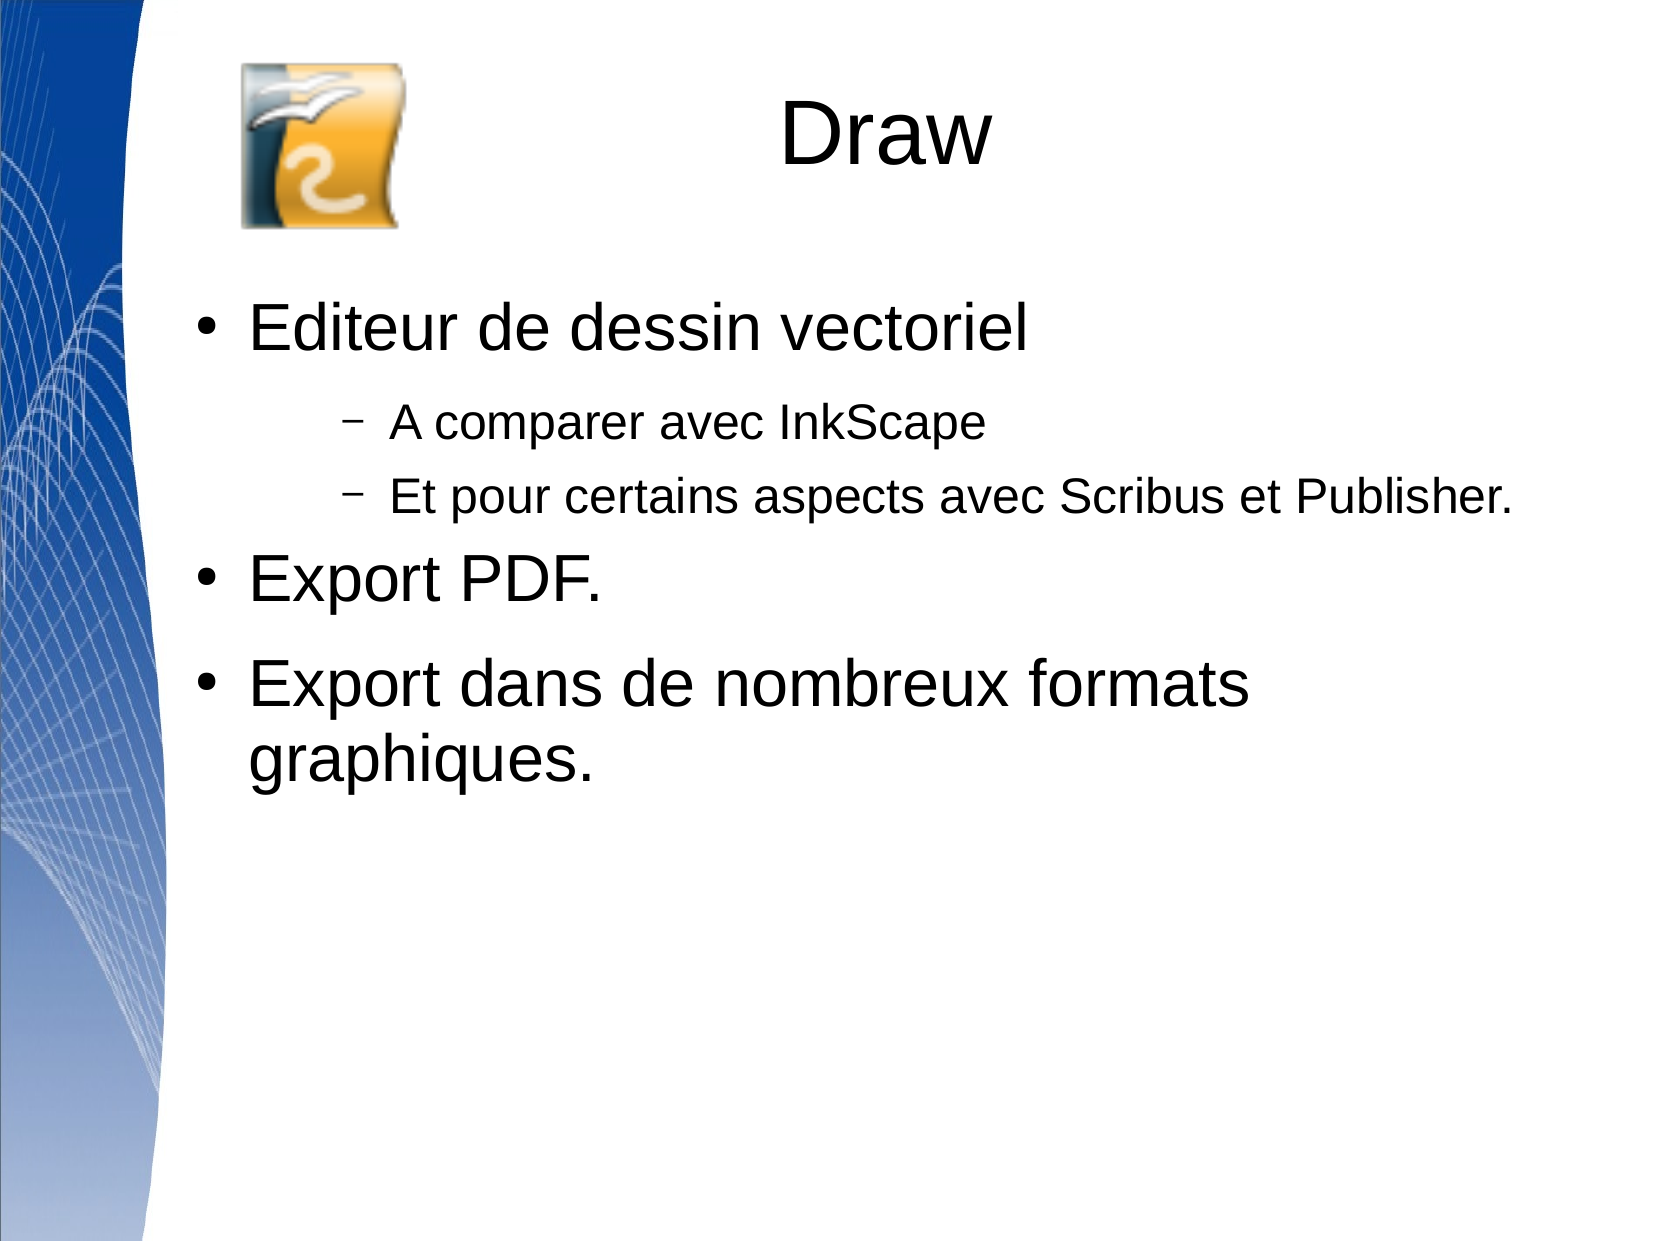

# Draw
Editeur de dessin vectoriel
A comparer avec InkScape
Et pour certains aspects avec Scribus et Publisher.
Export PDF.
Export dans de nombreux formats graphiques.